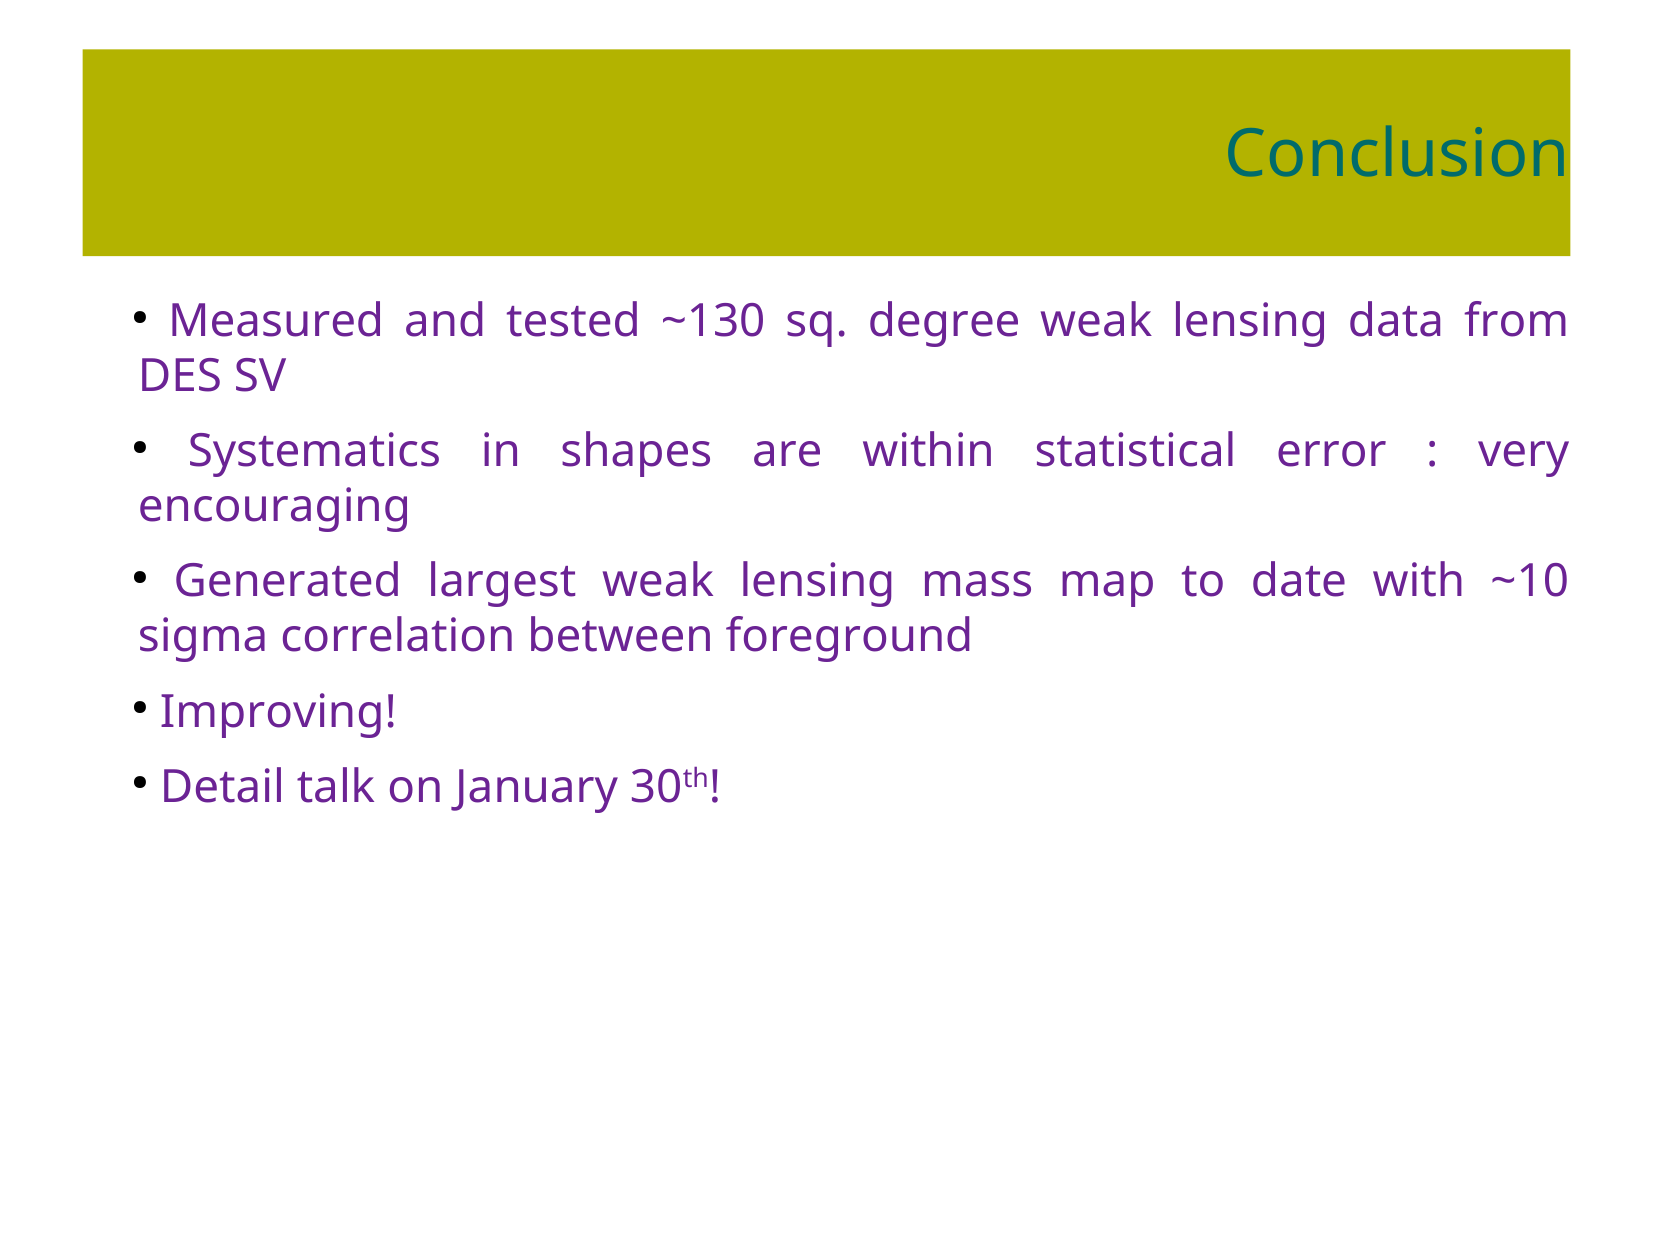

# Conclusion
 Measured and tested ~130 sq. degree weak lensing data from DES SV
 Systematics in shapes are within statistical error : very encouraging
 Generated largest weak lensing mass map to date with ~10 sigma correlation between foreground
 Improving!
 Detail talk on January 30th!